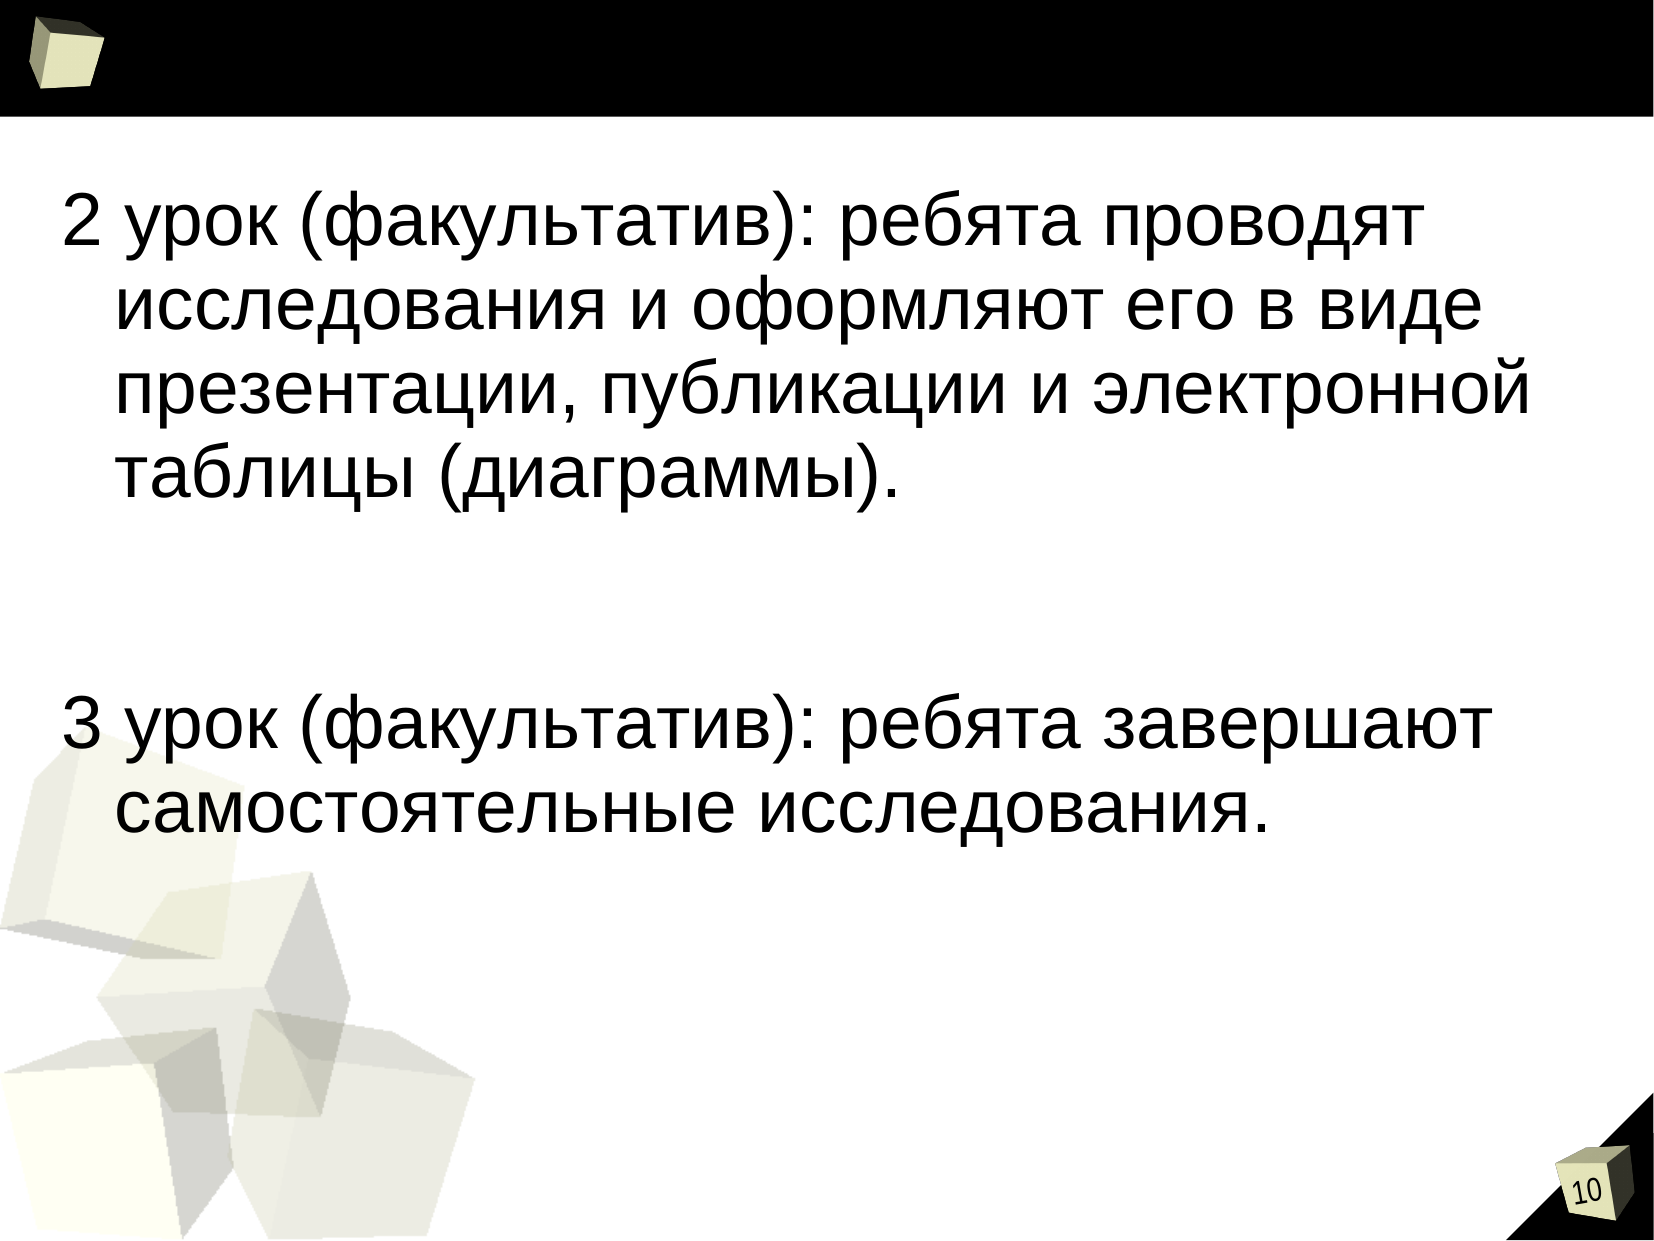

# 2 урок (факультатив): ребята проводят исследования и оформляют его в виде презентации, публикации и электронной таблицы (диаграммы).
3 урок (факультатив): ребята завершают самостоятельные исследования.